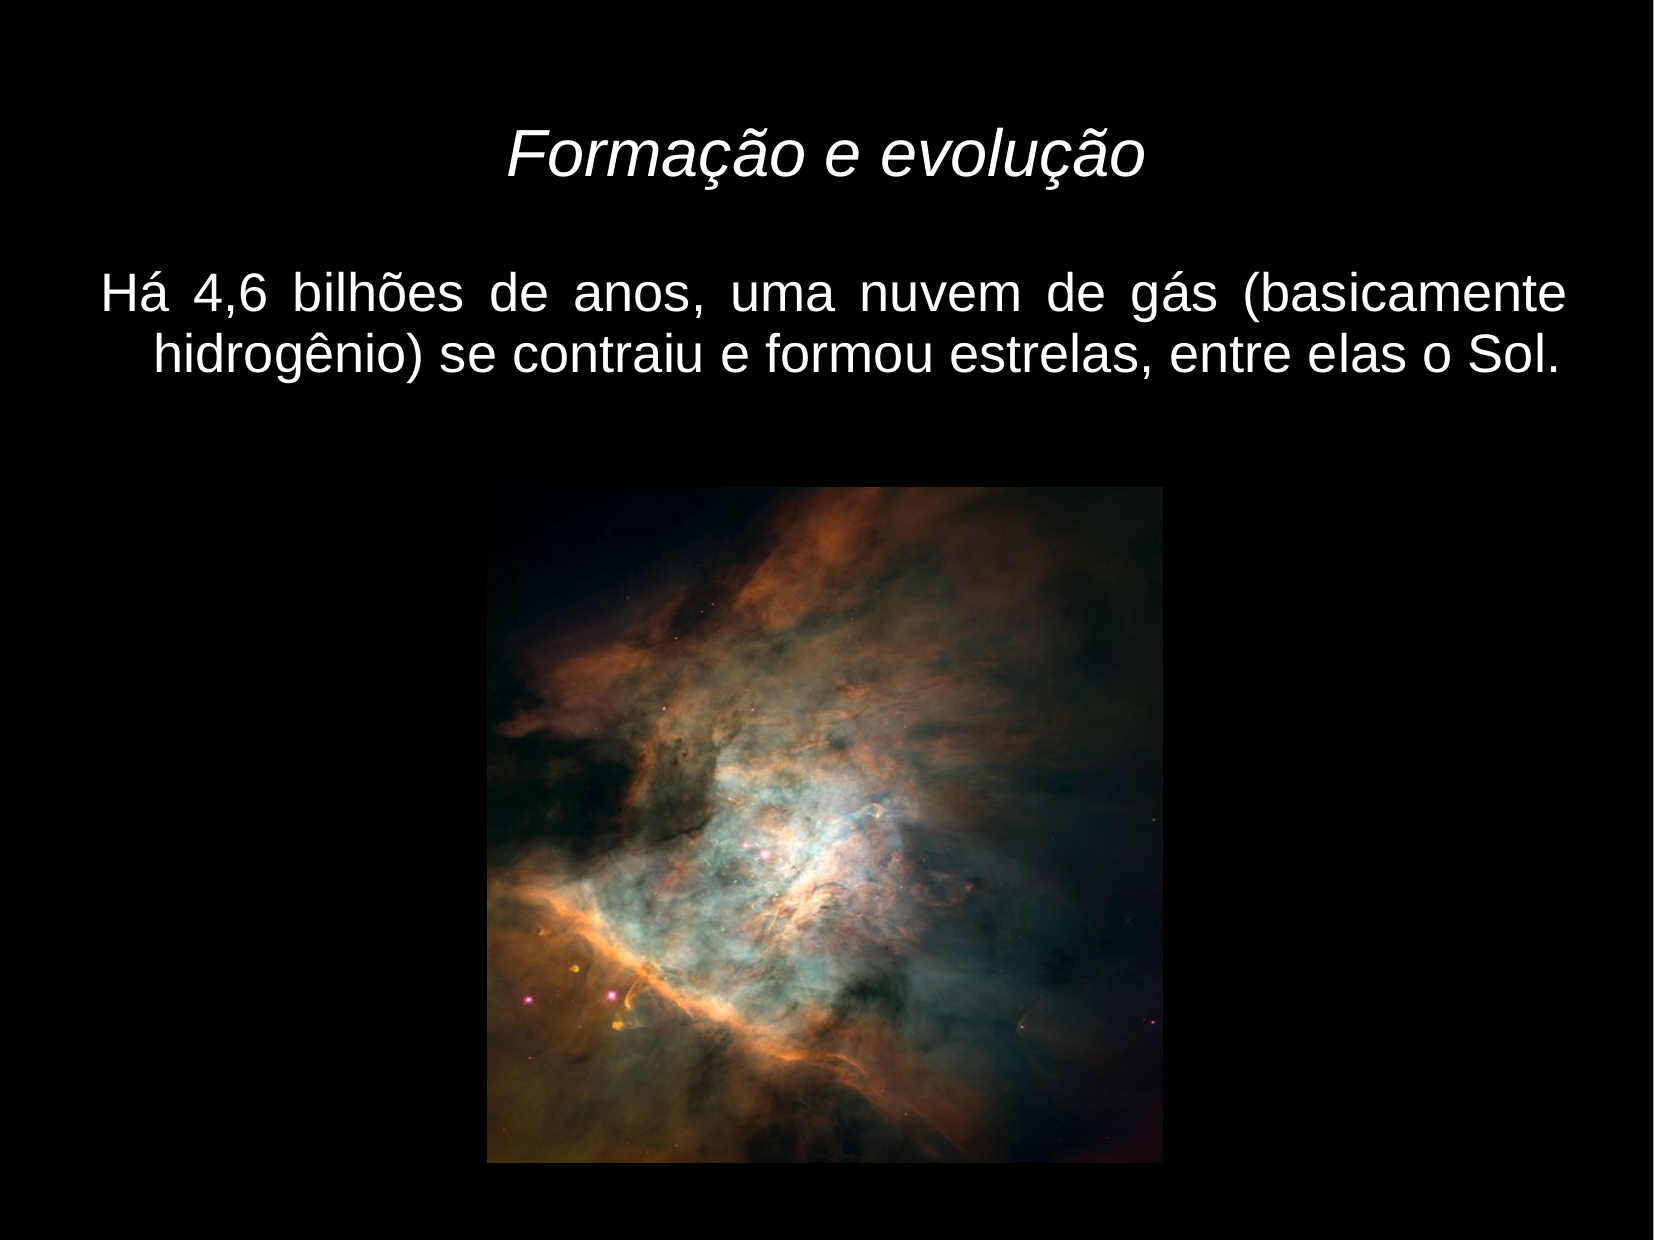

# Formação e evolução
Há 4,6 bilhões de anos, uma nuvem de gás (basicamente hidrogênio) se contraiu e formou estrelas, entre elas o Sol.